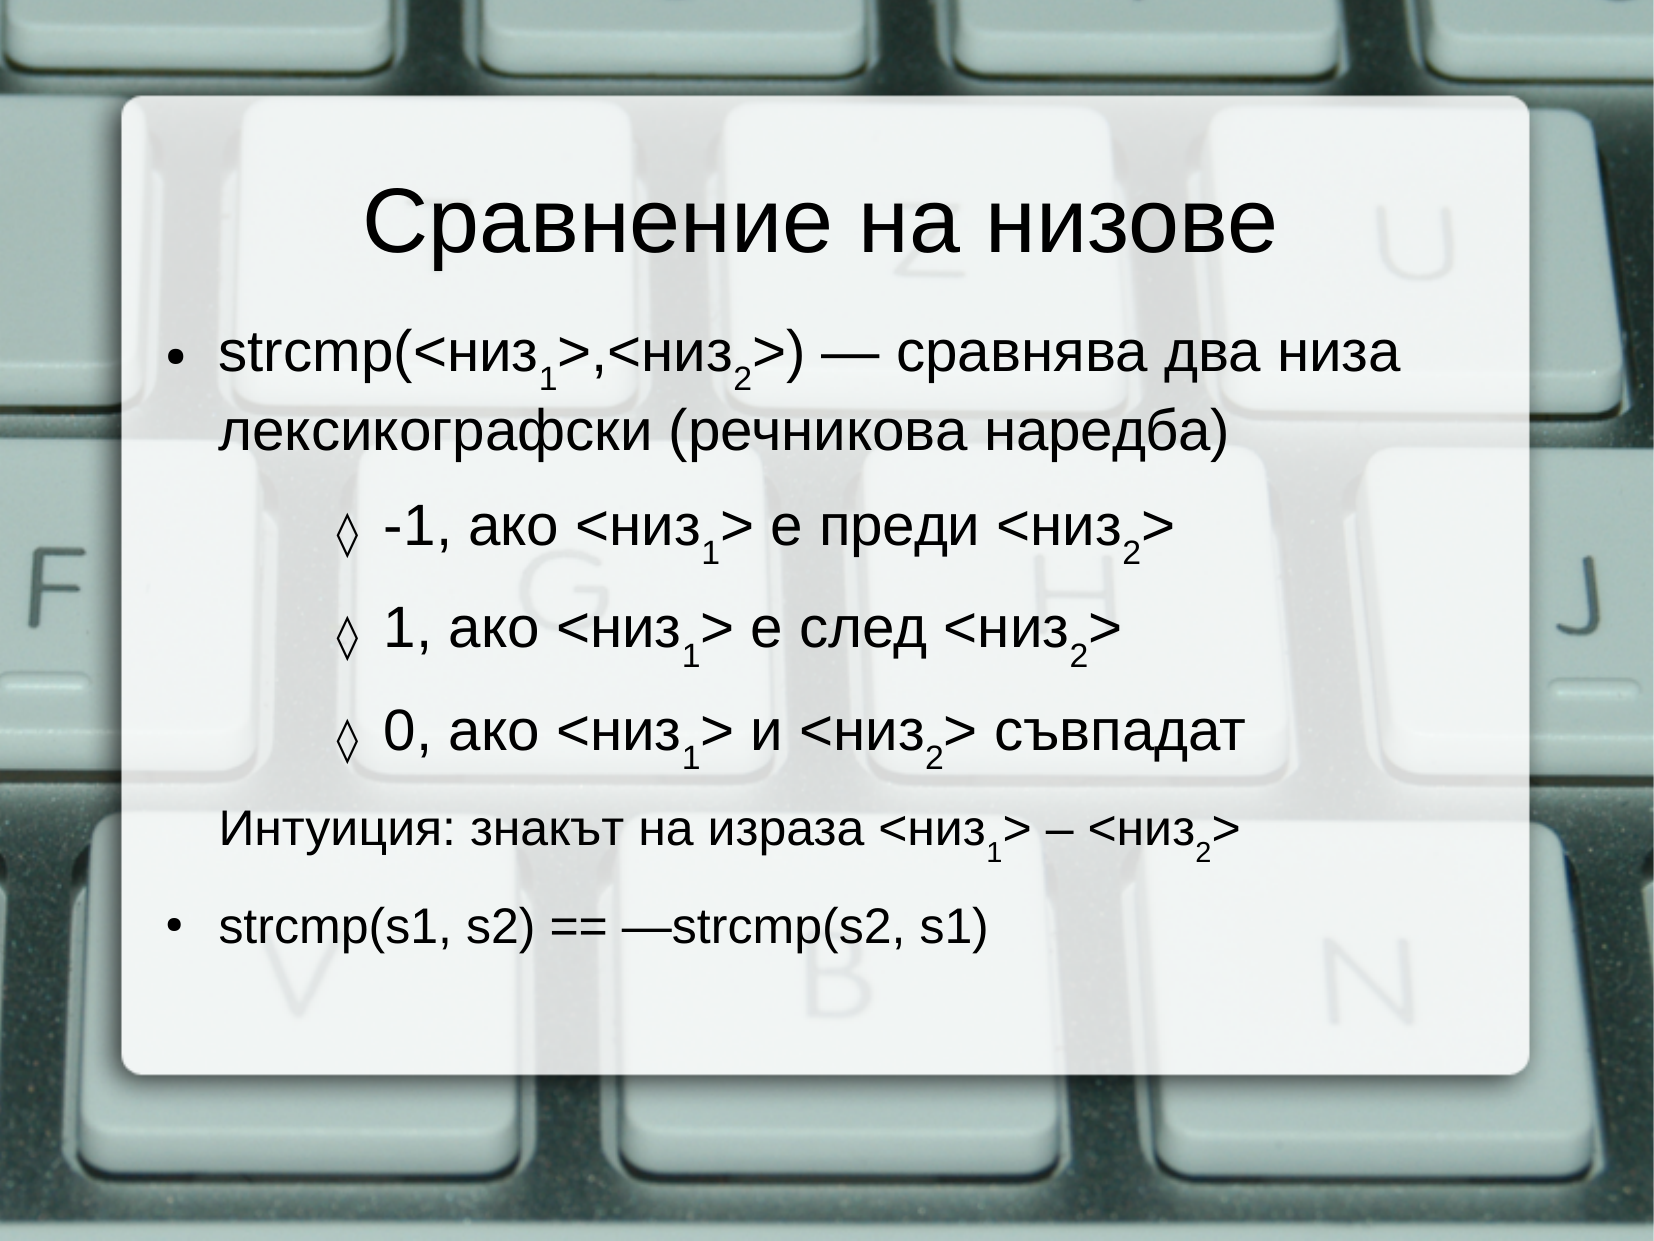

# Сравнение на низове
strcmp(<низ1>,<низ2>) — сравнява два низа лексикографски (речникова наредба)
-1, ако <низ1> е преди <низ2>
1, ако <низ1> е след <низ2>
0, ако <низ1> и <низ2> съвпадат
Интуиция: знакът на израза <низ1> – <низ2>
strcmp(s1, s2) == —strcmp(s2, s1)